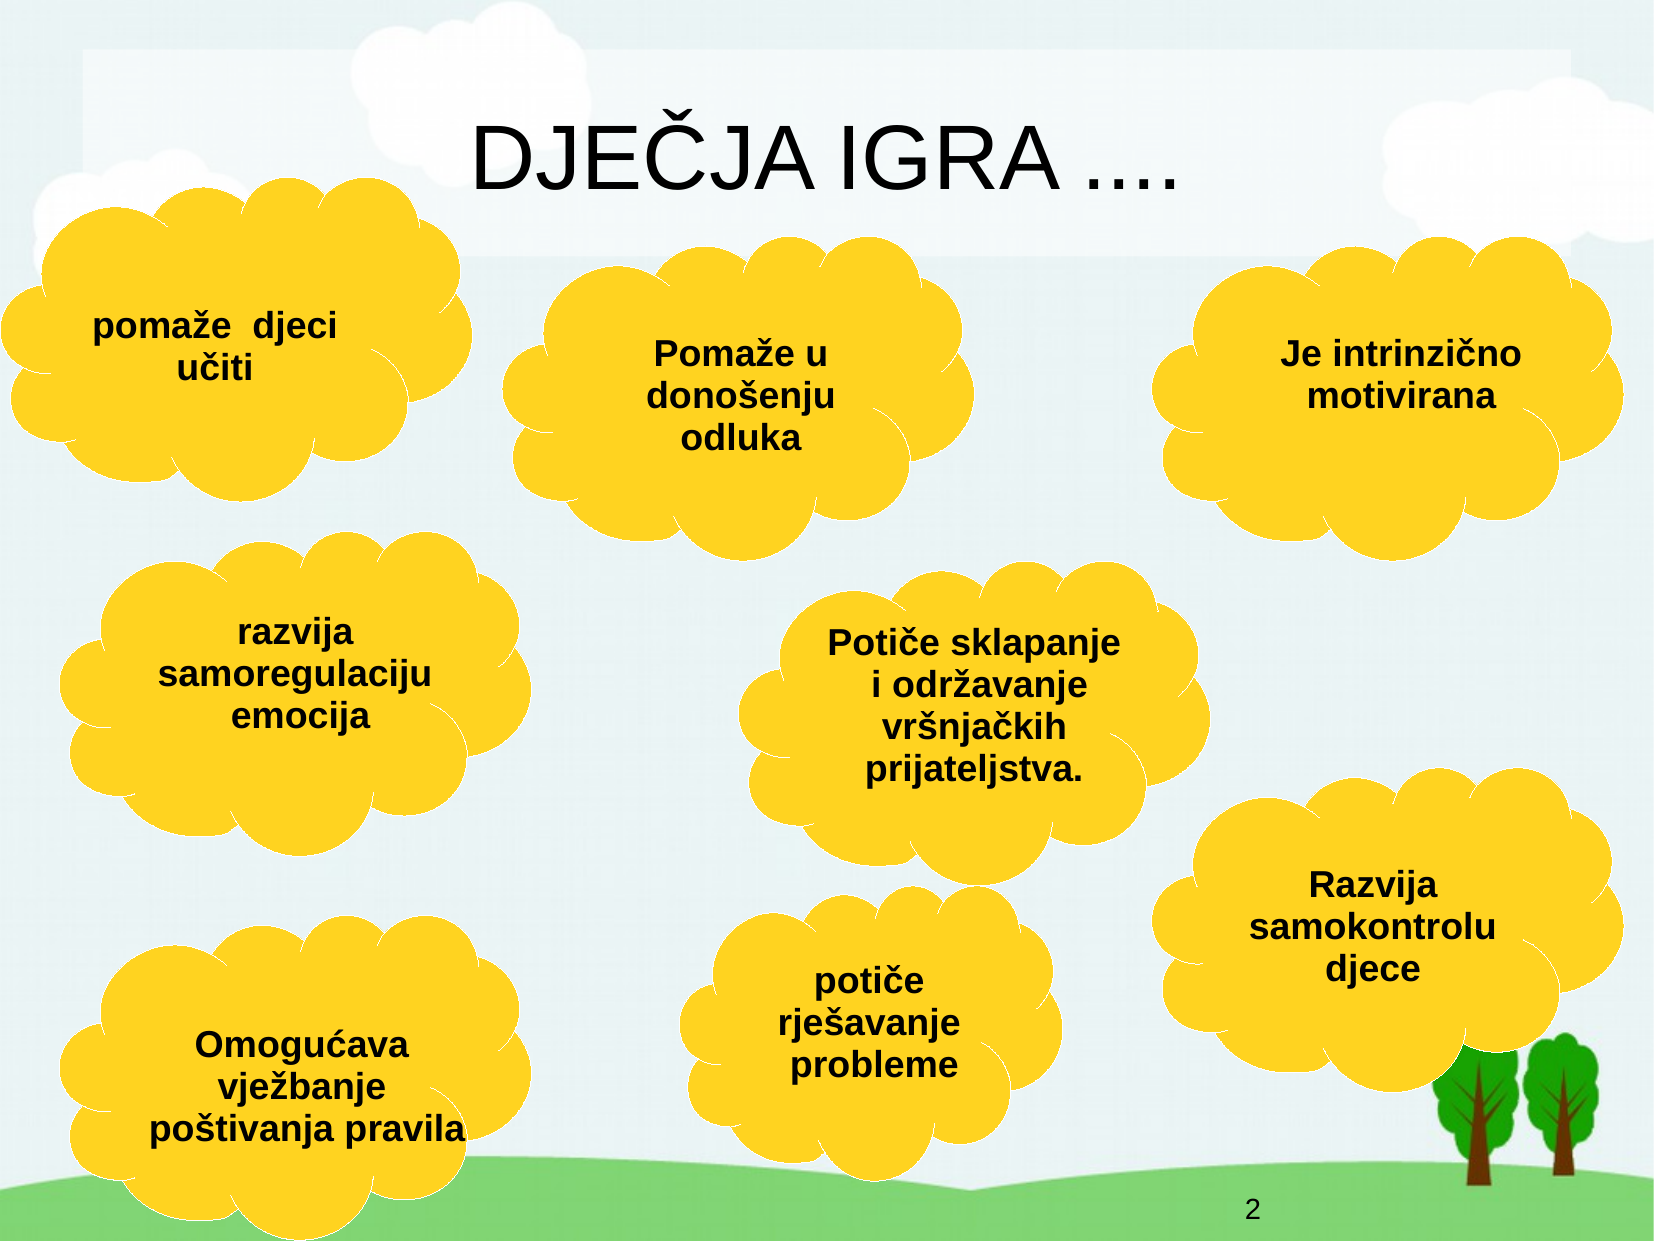

# DJEČJA IGRA ....
pomaže djeci učiti
Pomaže u
donošenju odluka
Je intrinzično
motivirana
razvija samoregulaciju
 emocija
Potiče sklapanje
 i održavanje
vršnjačkih prijateljstva.
Razvija samokontrolu
djece
potiče rješavanje
 probleme
Omogućava vježbanje
 poštivanja pravila